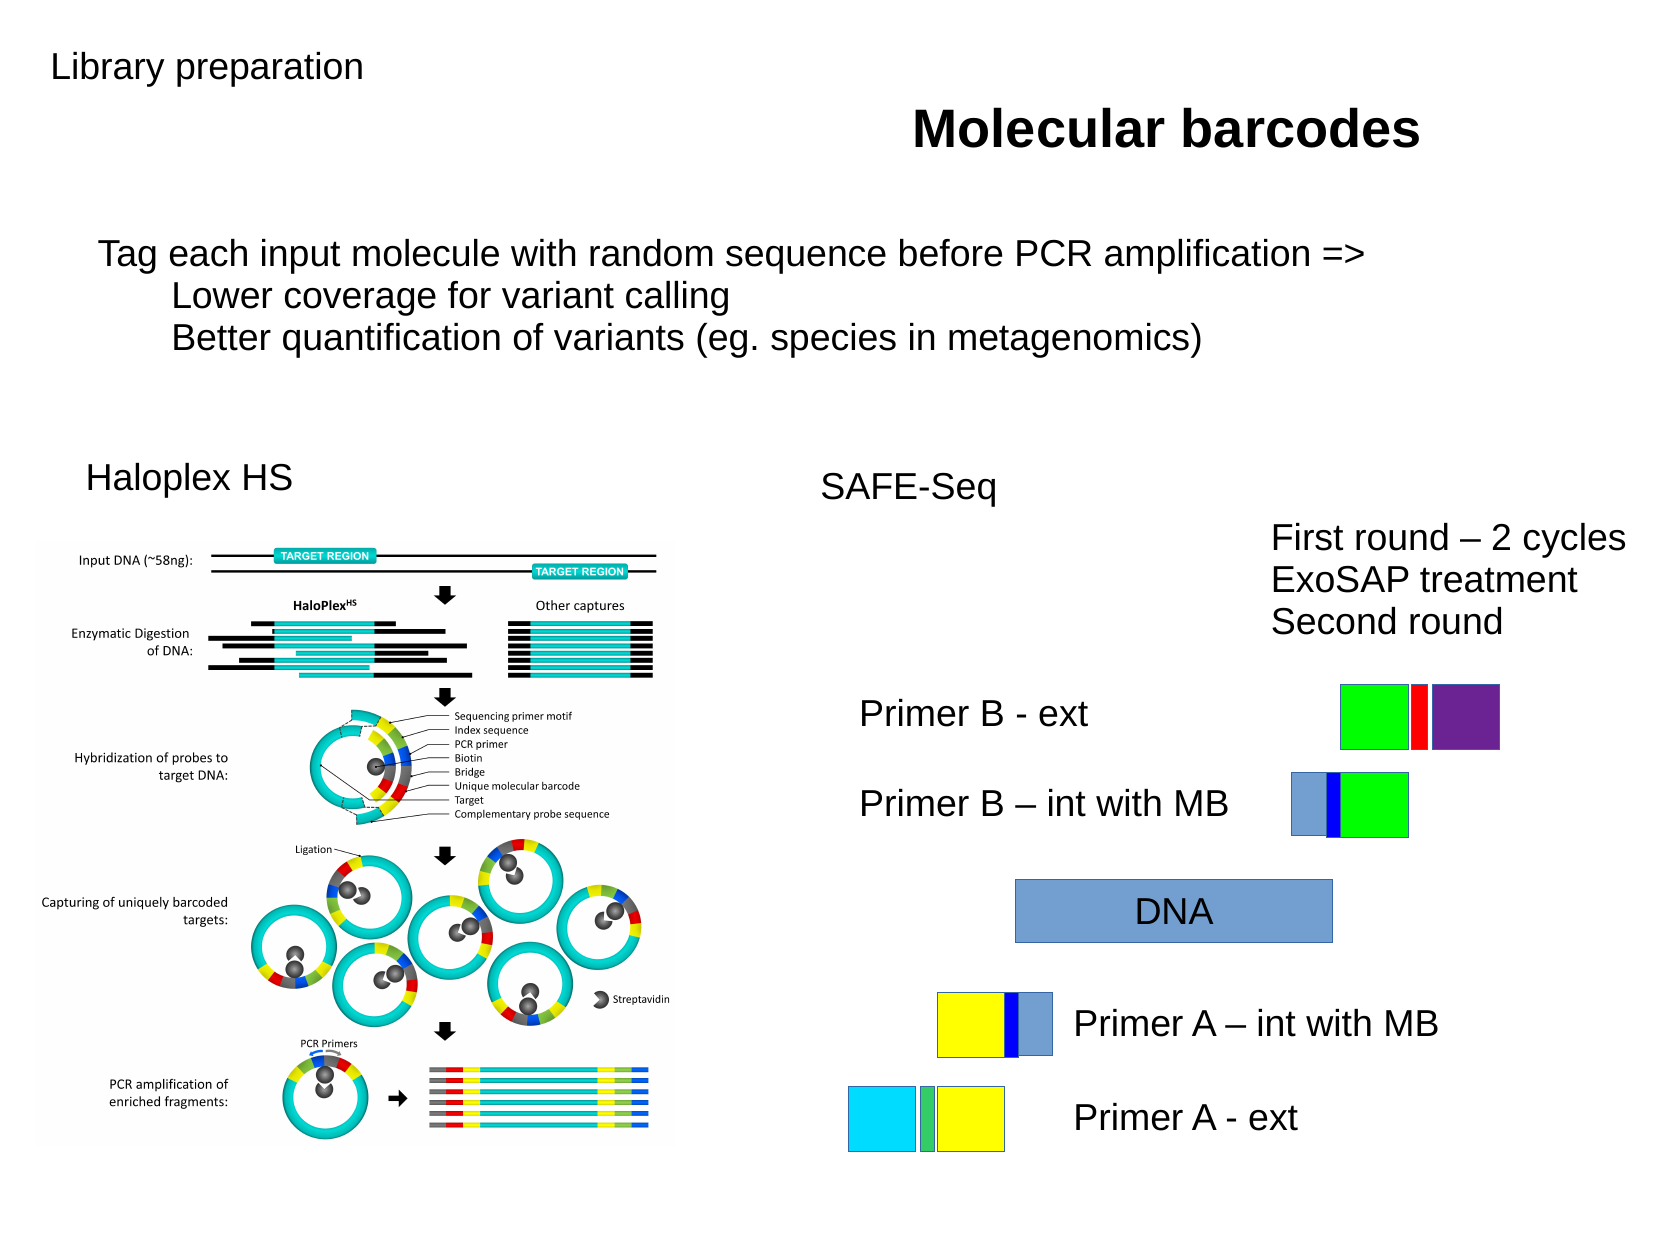

Library preparation
Molecular barcodes
Tag each input molecule with random sequence before PCR amplification =>
	Lower coverage for variant calling
	Better quantification of variants (eg. species in metagenomics)
Haloplex HS
SAFE-Seq
First round – 2 cycles
ExoSAP treatment
Second round
Primer B - ext
Primer B – int with MB
DNA
Primer A – int with MB
Primer A - ext